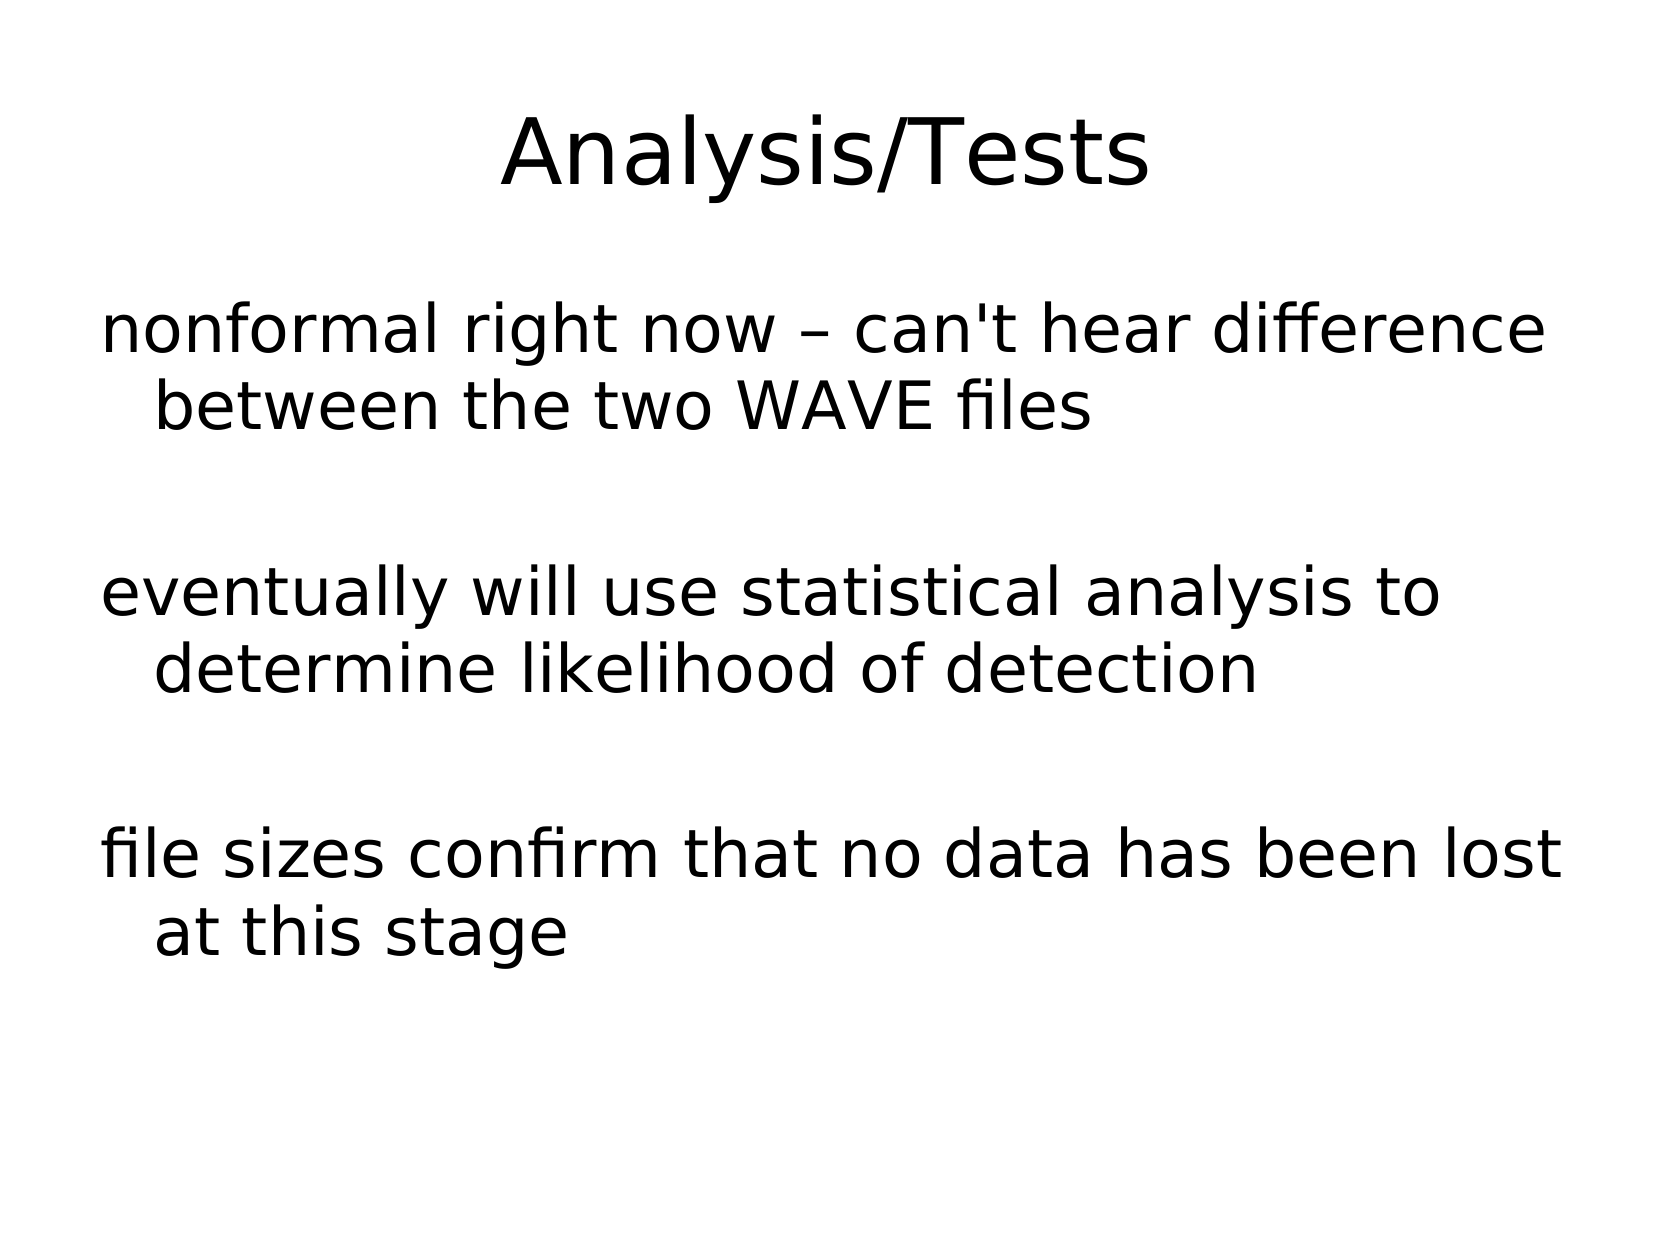

# Analysis/Tests
nonformal right now – can't hear difference between the two WAVE files
eventually will use statistical analysis to determine likelihood of detection
file sizes confirm that no data has been lost at this stage